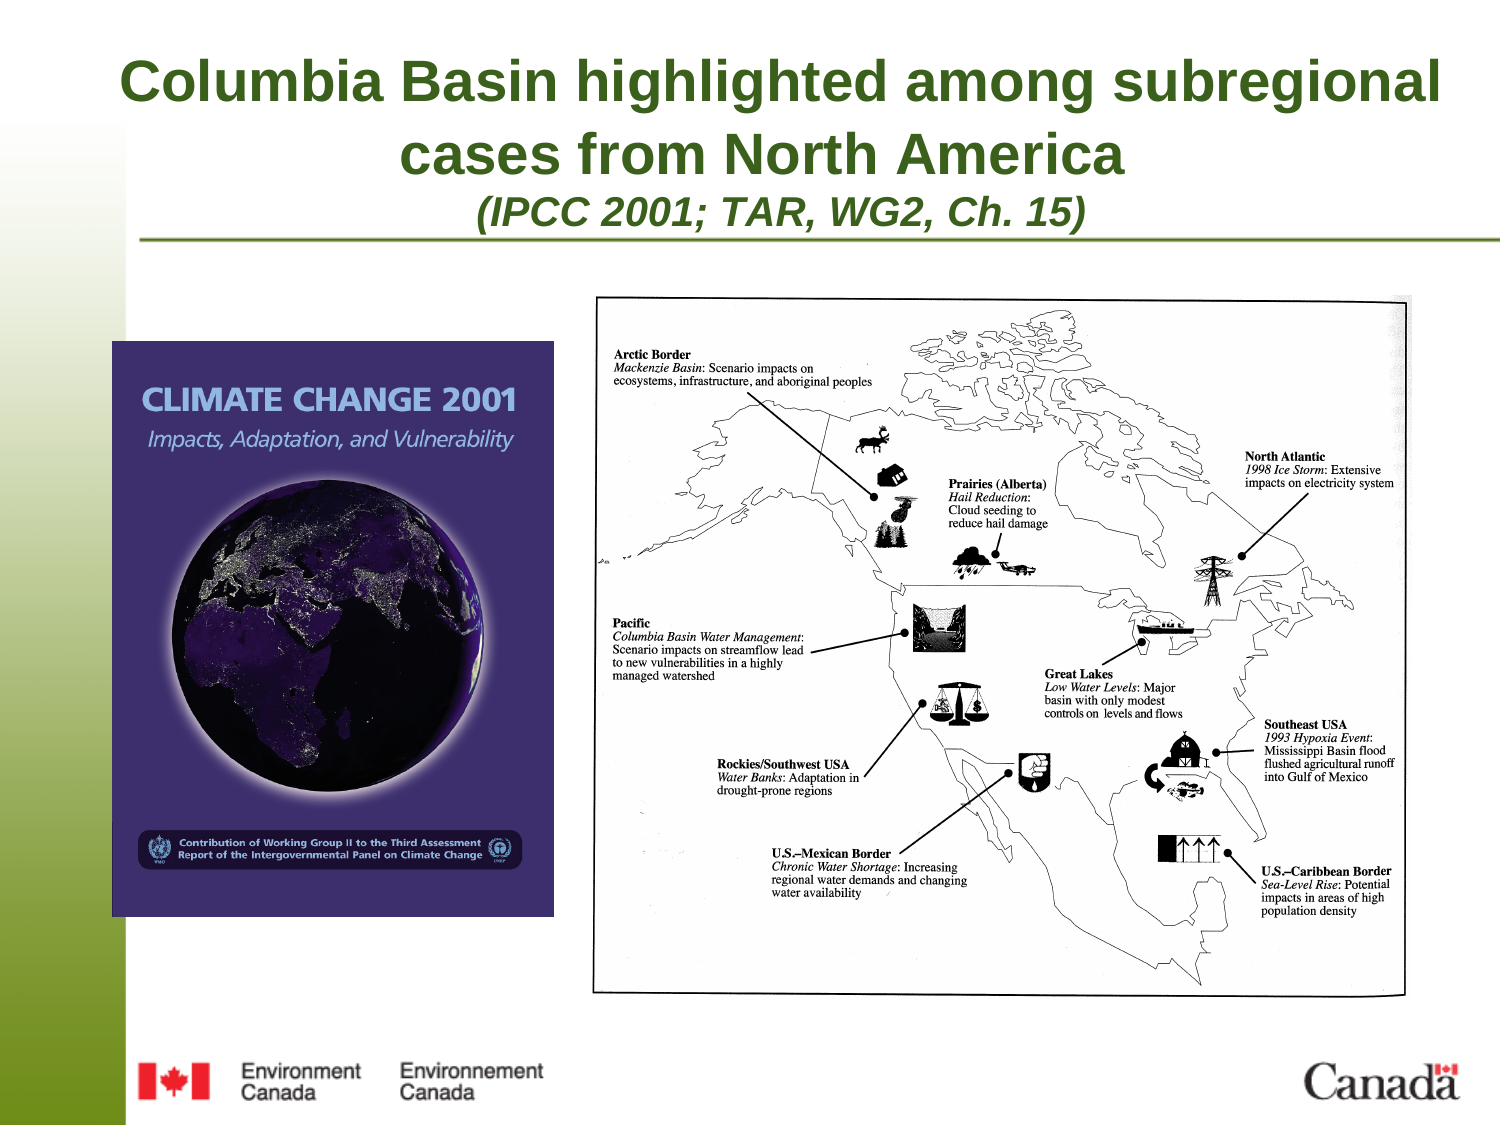

# Columbia Basin highlighted among subregional cases from North America (IPCC 2001; TAR, WG2, Ch. 15)